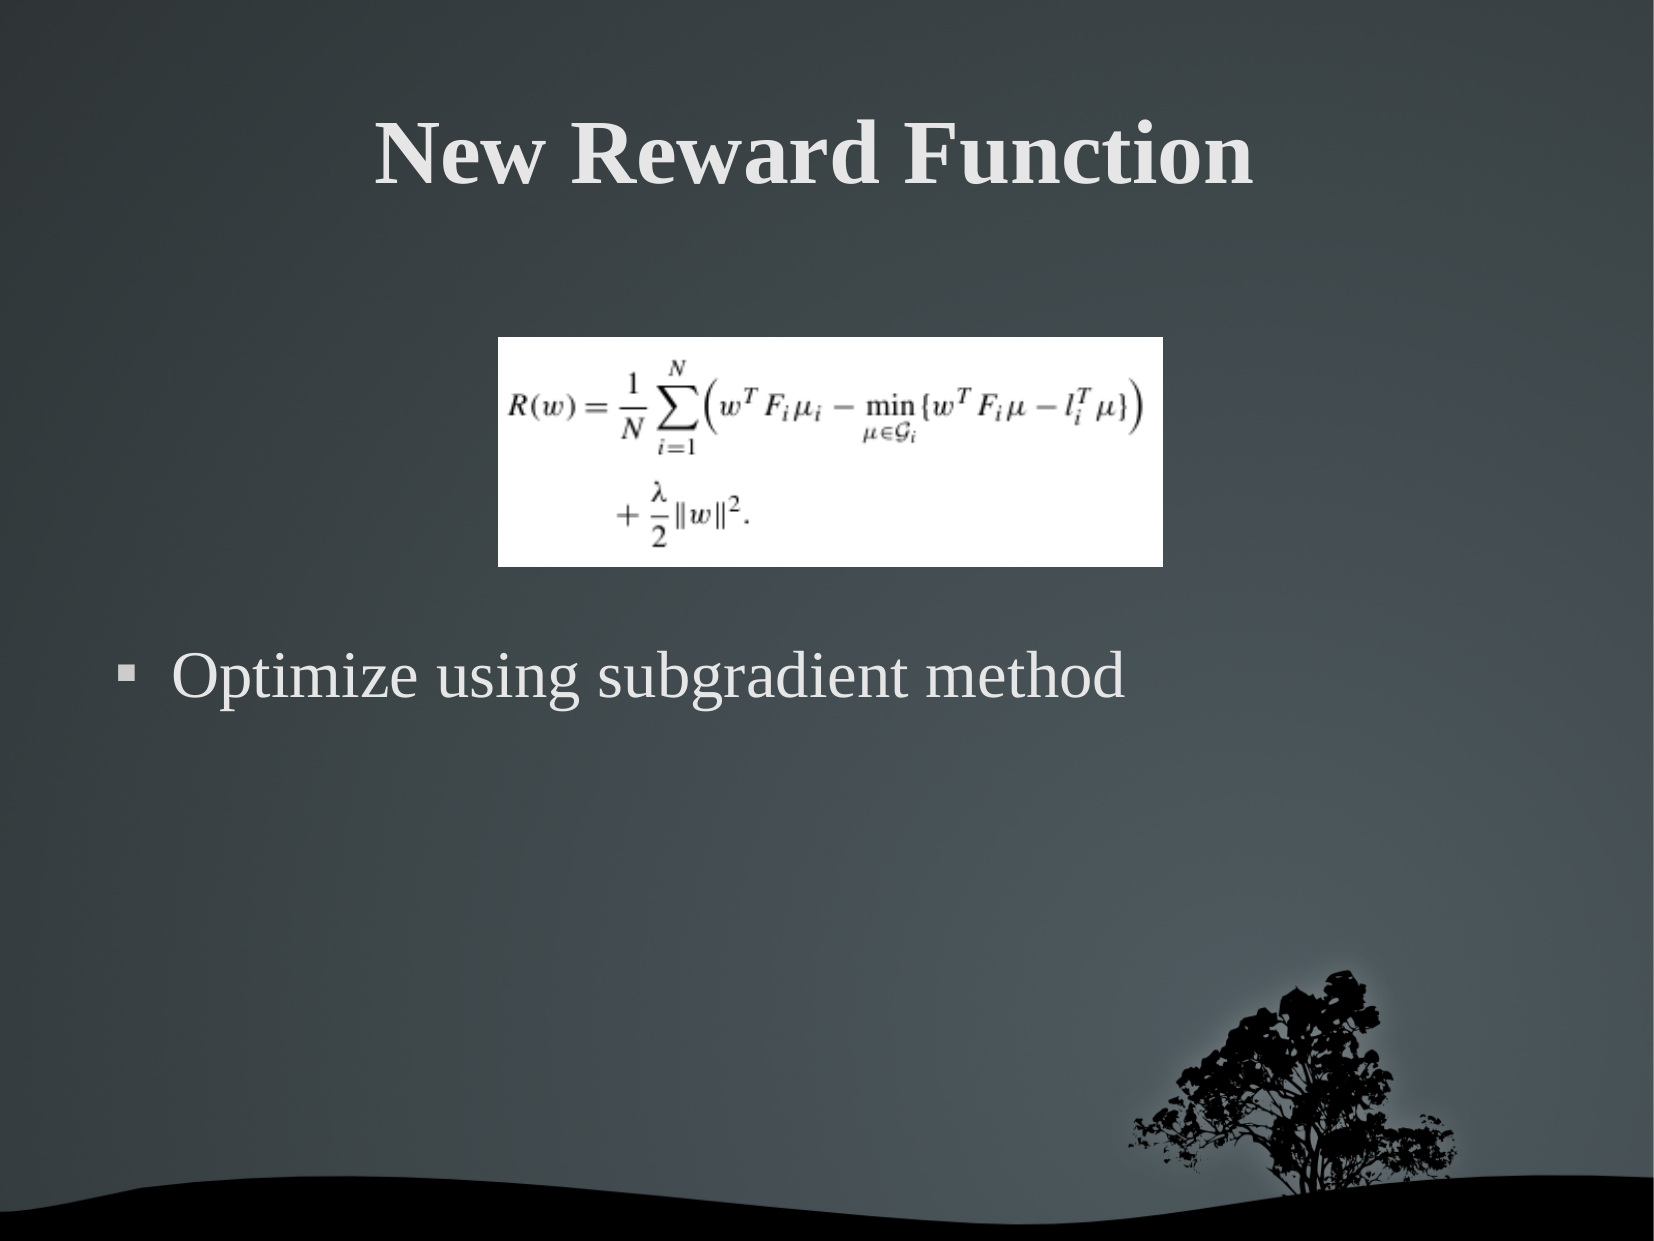

# New Reward Function
Optimize using subgradient method